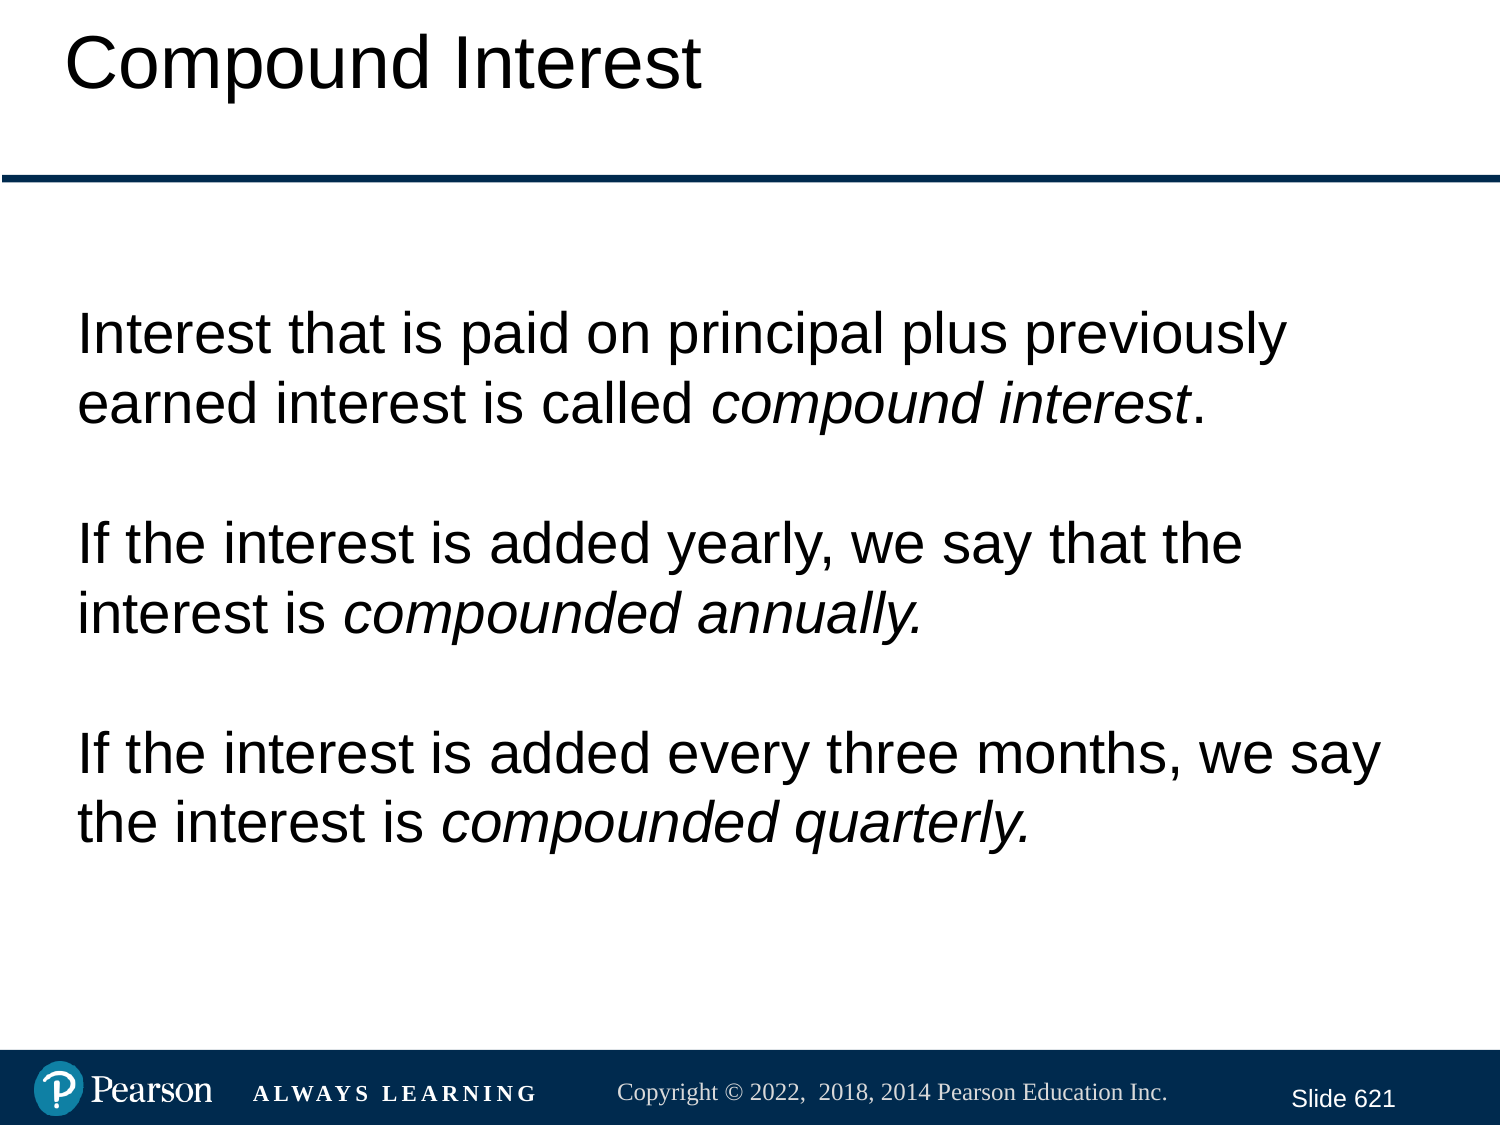

# Compound Interest
Interest that is paid on principal plus previously earned interest is called compound interest.
If the interest is added yearly, we say that the interest is compounded annually.
If the interest is added every three months, we say the interest is compounded quarterly.